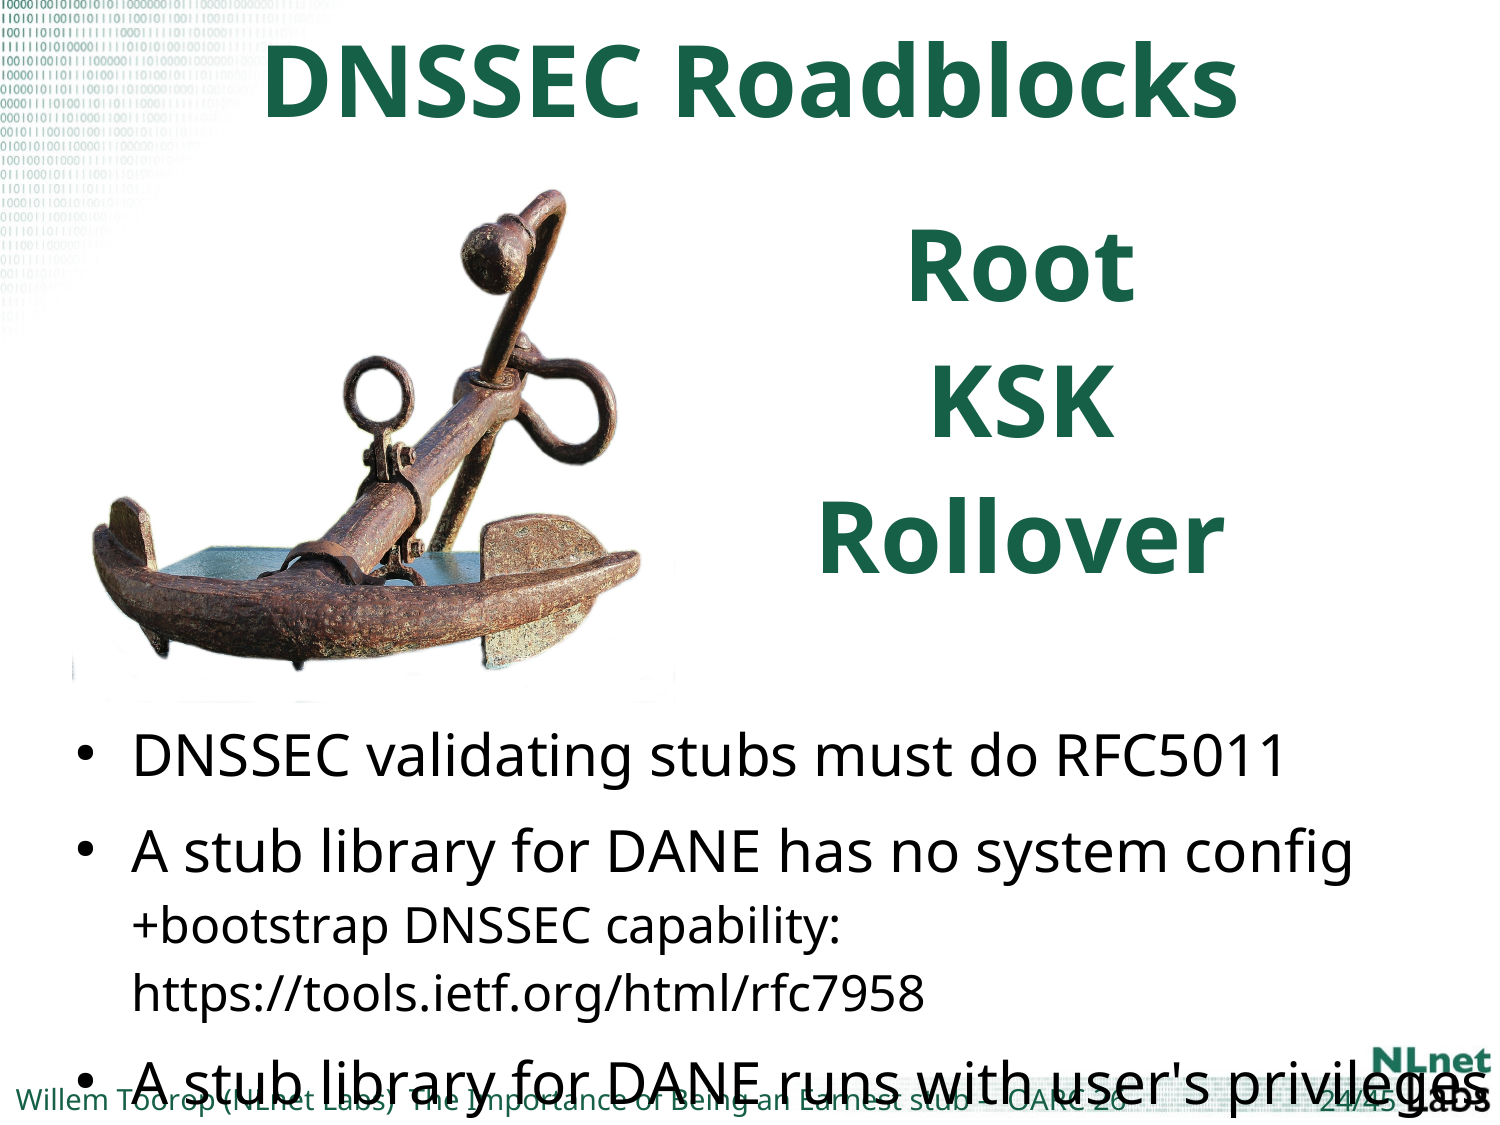

# DNSSEC Roadblocks
Root
KSK
Rollover
DNSSEC validating stubs must do RFC5011
A stub library for DANE has no system config
+bootstrap DNSSEC capability: https://tools.ietf.org/html/rfc7958
A stub library for DANE runs with user's privileges